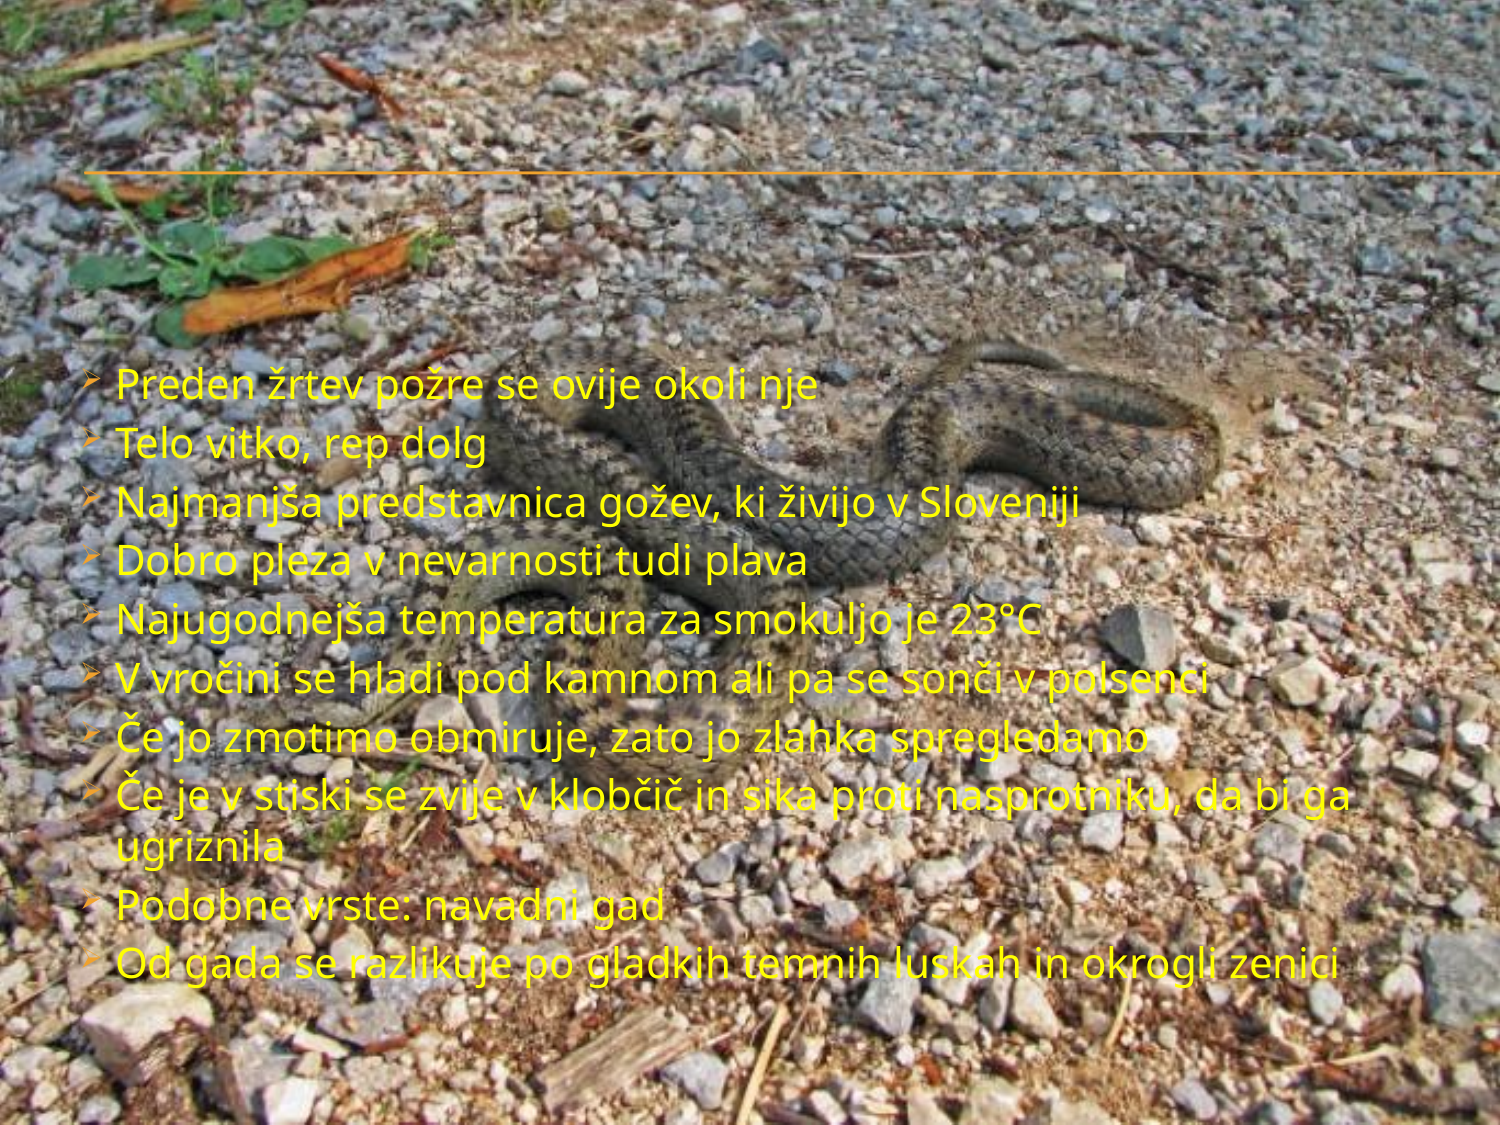

#
Preden žrtev požre se ovije okoli nje
Telo vitko, rep dolg
Najmanjša predstavnica gožev, ki živijo v Sloveniji
Dobro pleza v nevarnosti tudi plava
Najugodnejša temperatura za smokuljo je 23°C
V vročini se hladi pod kamnom ali pa se sonči v polsenci
Če jo zmotimo obmiruje, zato jo zlahka spregledamo
Če je v stiski se zvije v klobčič in sika proti nasprotniku, da bi ga ugriznila
Podobne vrste: navadni gad
Od gada se razlikuje po gladkih temnih luskah in okrogli zenici